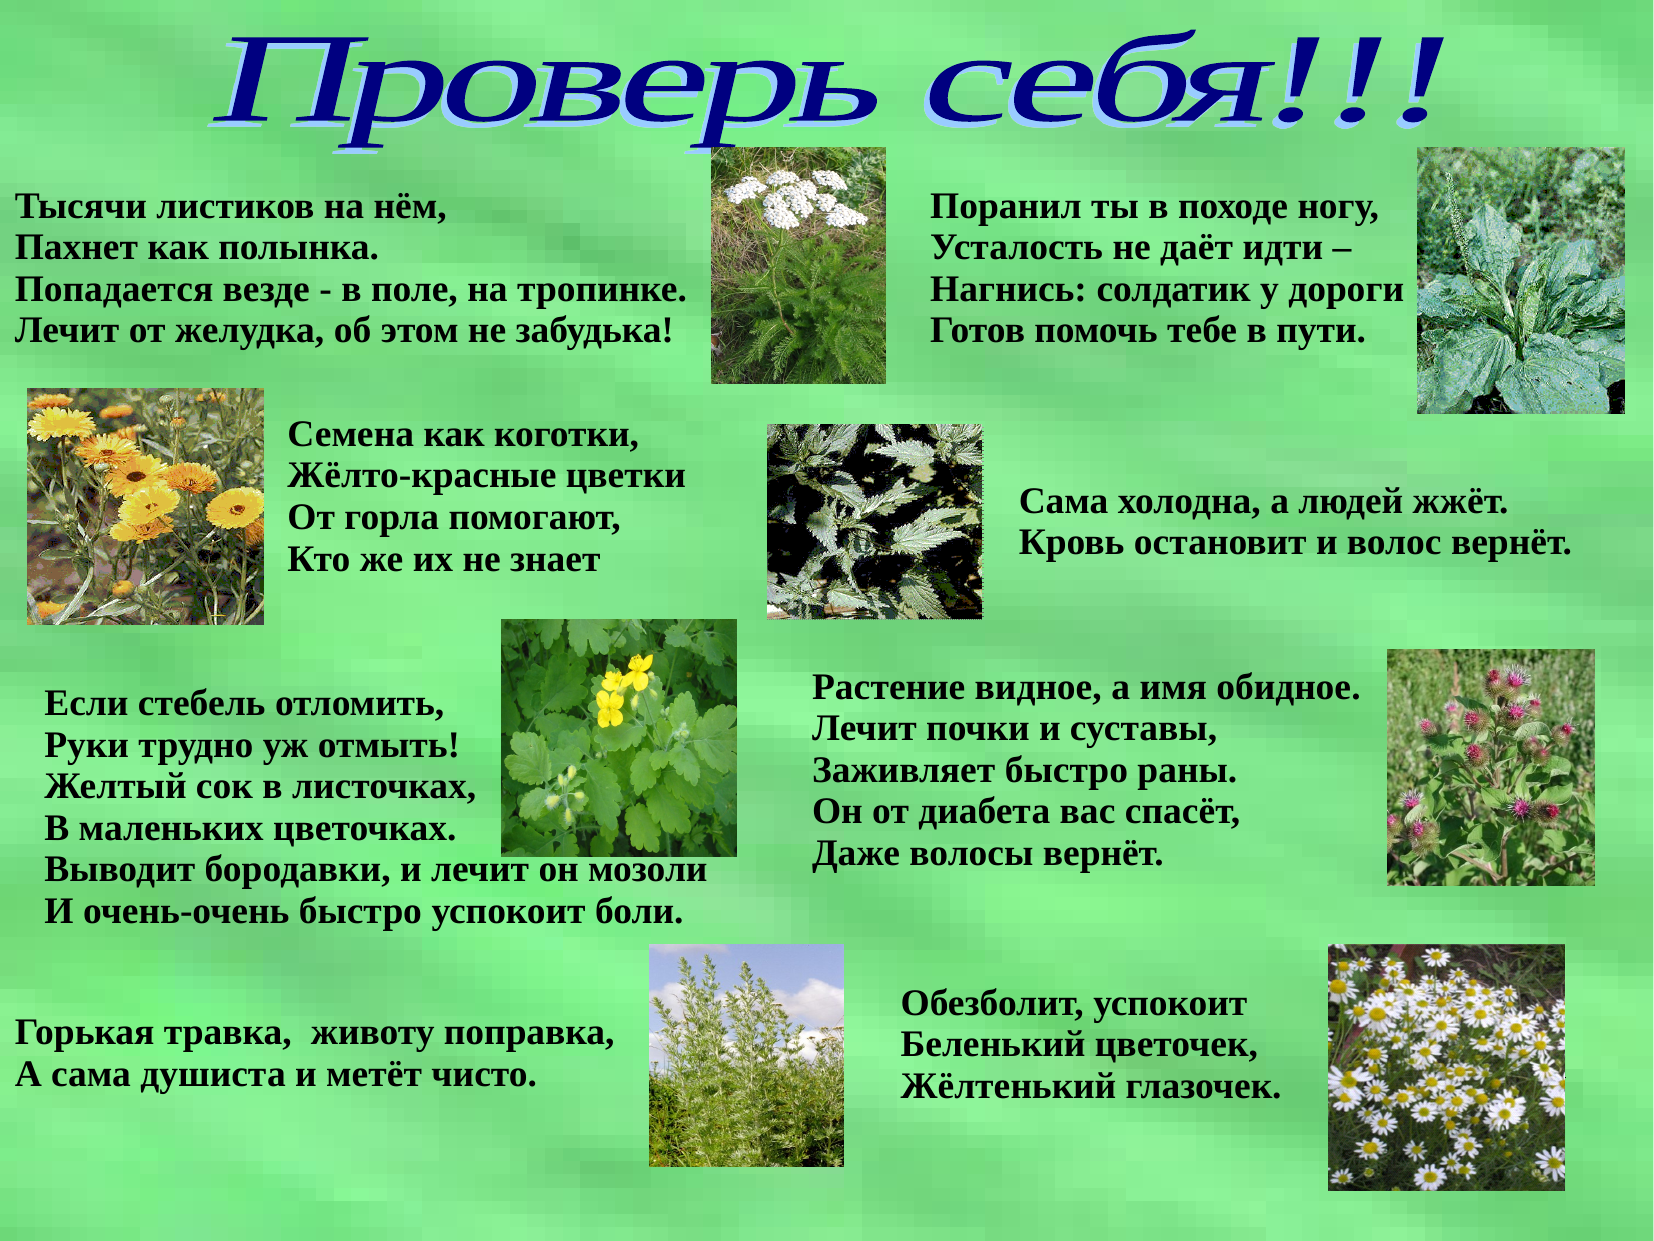

Проверь себя!!!
Тысячи листиков на нём,
Пахнет как полынка.
Попадается везде - в поле, на тропинке.
Лечит от желудка, об этом не забудька!
Поранил ты в походе ногу,
Усталость не даёт идти –
Нагнись: солдатик у дороги
Готов помочь тебе в пути.
Семена как коготки,
Жёлто-красные цветки
От горла помогают,
Кто же их не знает
Сама холодна, а людей жжёт.
Кровь остановит и волос вернёт.
Растение видное, а имя обидное.
Лечит почки и суставы,
Заживляет быстро раны.
Он от диабета вас спасёт,
Даже волосы вернёт.
Если стебель отломить,
Руки трудно уж отмыть!
Желтый сок в листочках,
В маленьких цветочках.
Выводит бородавки, и лечит он мозоли
И очень-очень быстро успокоит боли.
Обезболит, успокоит
Беленький цветочек,
Жёлтенький глазочек.
Горькая травка, животу поправка,
А сама душиста и метёт чисто.